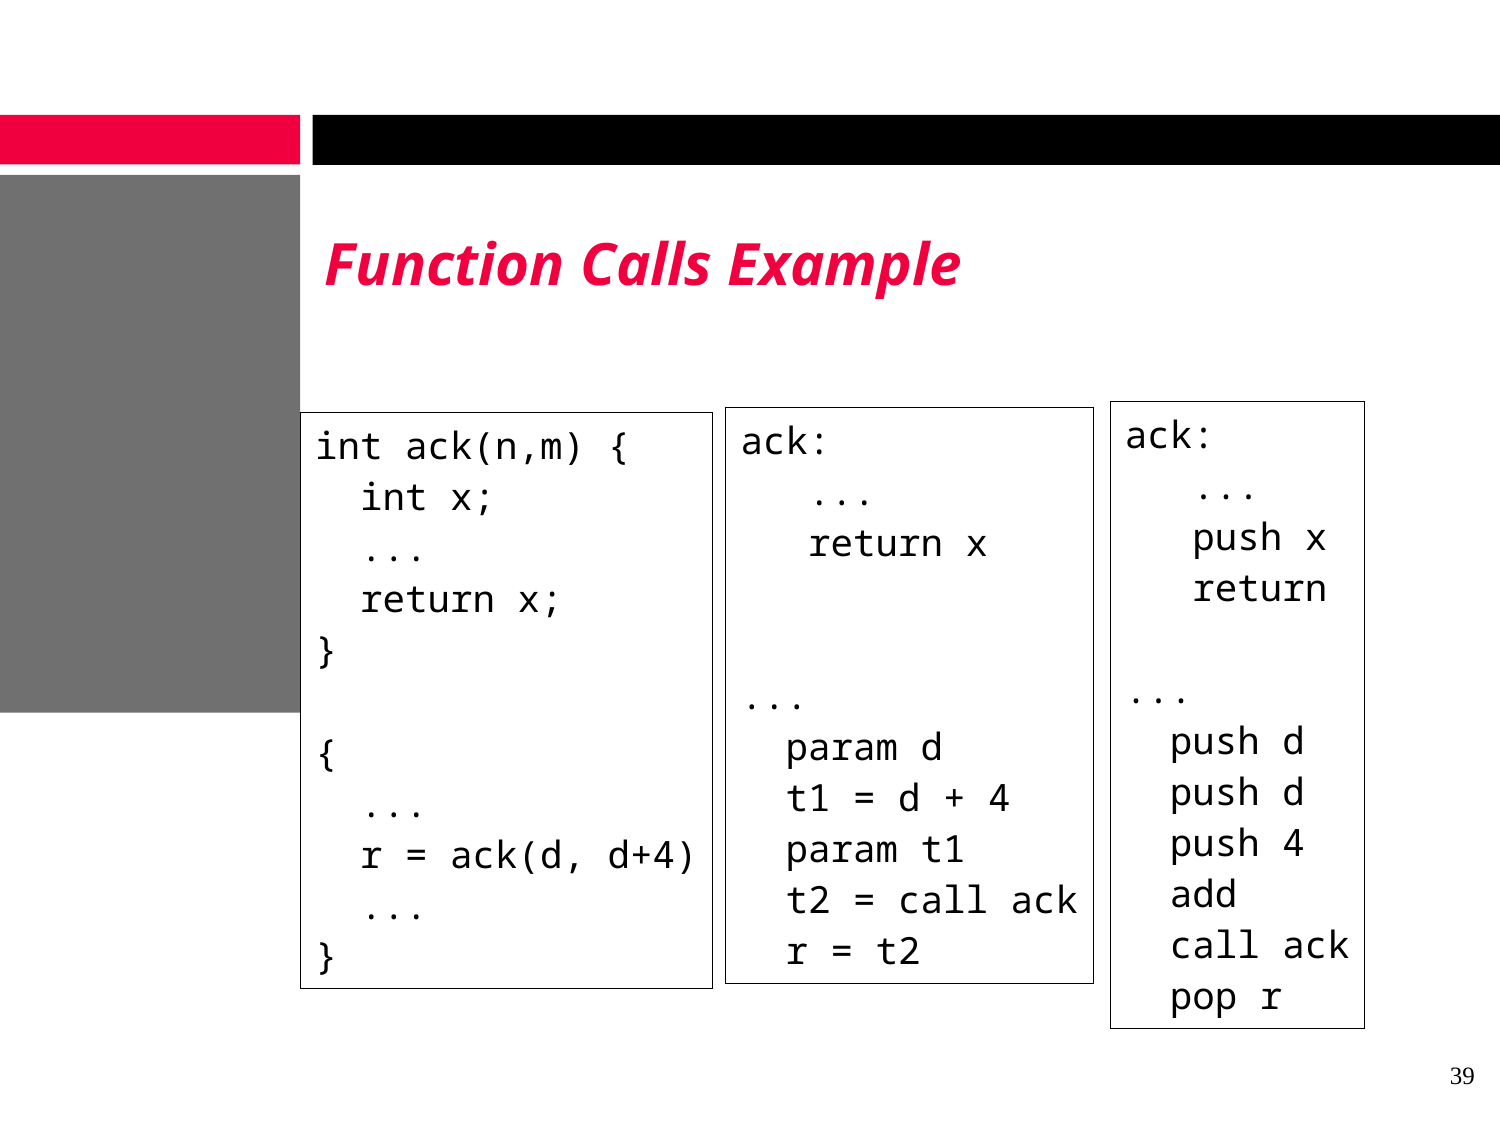

# Function Calls Example
ack:
 ...
 push x
 return
...
 push d
 push d
 push 4
 add
 call ack
 pop r
ack:
 ...
 return x
...
 param d
 t1 = d + 4
 param t1
 t2 = call ack
 r = t2
int ack(n,m) {
 int x;
 ...
 return x;
}
{
 ...
 r = ack(d, d+4)
 ...
}
39